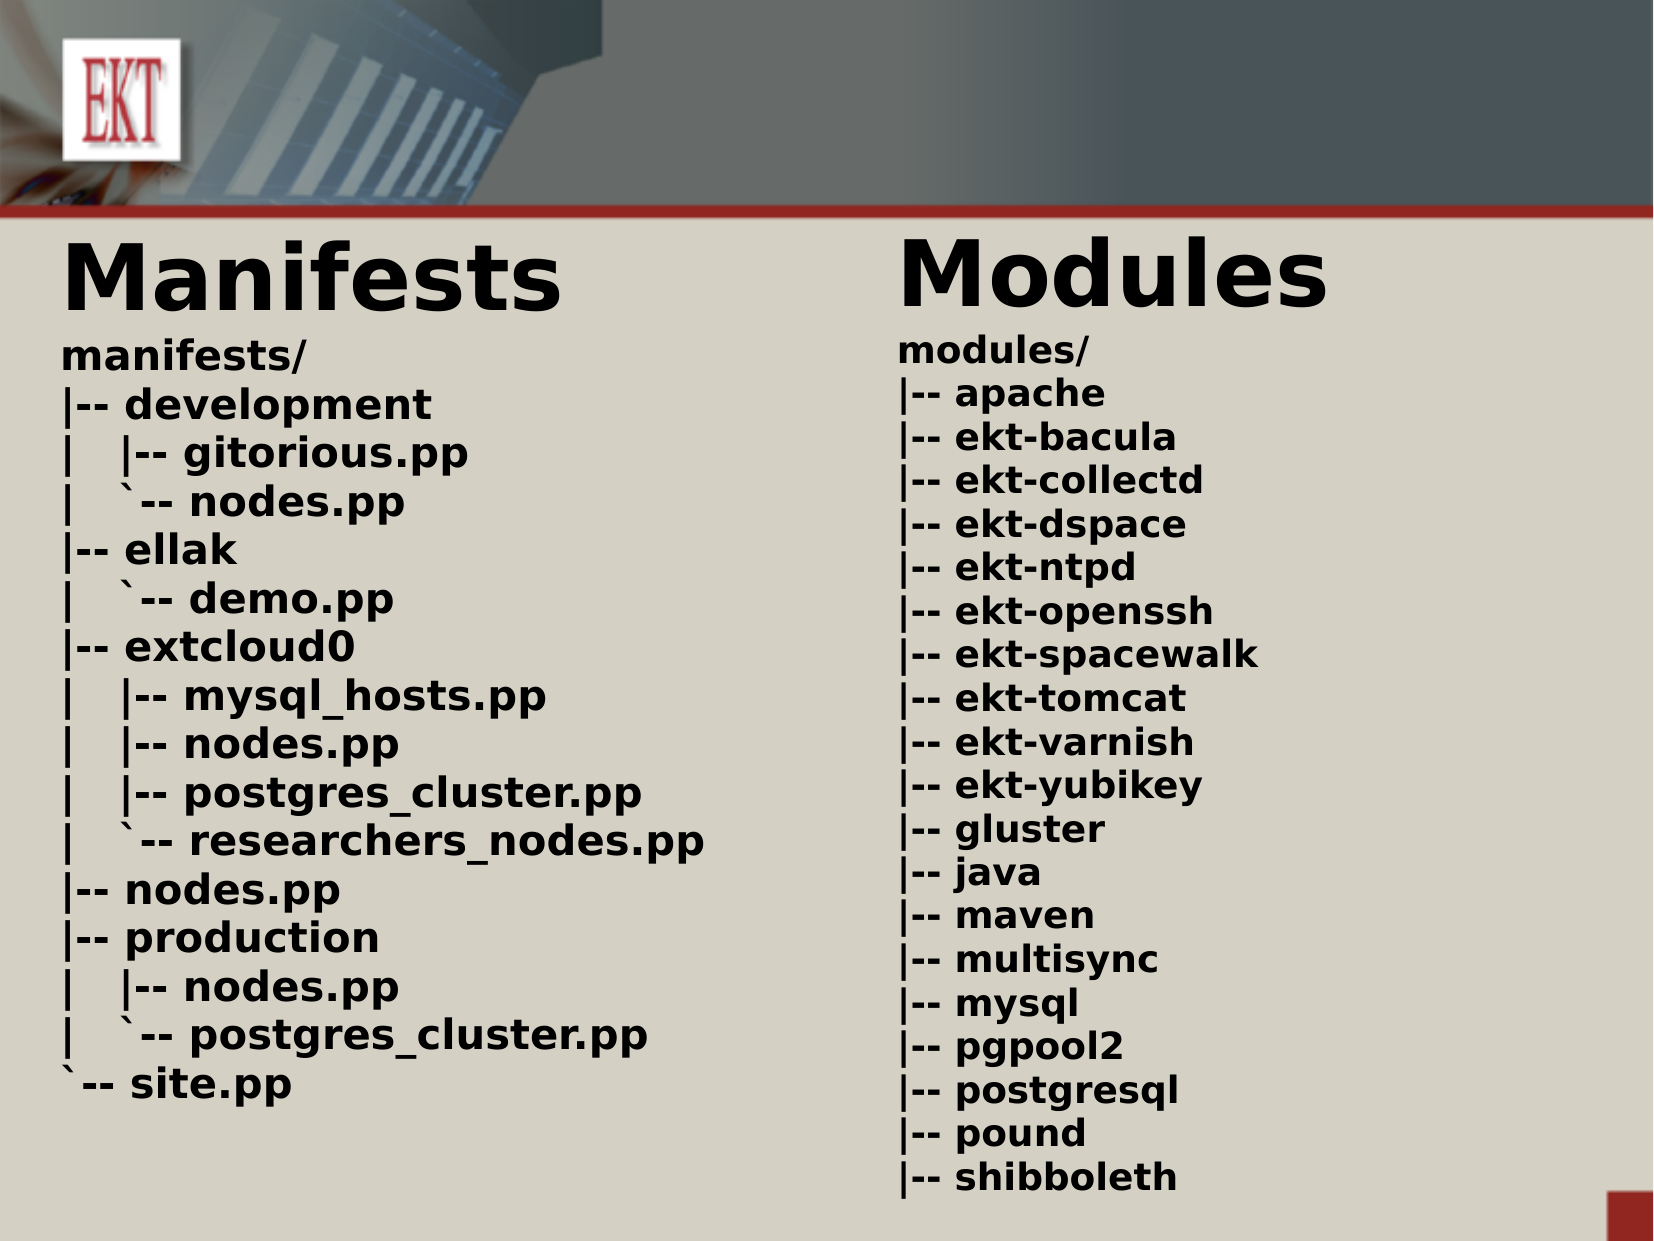

Modules
modules/
|-- apache
|-- ekt-bacula
|-- ekt-collectd
|-- ekt-dspace
|-- ekt-ntpd
|-- ekt-openssh
|-- ekt-spacewalk
|-- ekt-tomcat
|-- ekt-varnish
|-- ekt-yubikey
|-- gluster
|-- java
|-- maven
|-- multisync
|-- mysql
|-- pgpool2
|-- postgresql
|-- pound
|-- shibboleth
# Manifests
manifests/
|-- development
| |-- gitorious.pp
| `-- nodes.pp
|-- ellak
| `-- demo.pp
|-- extcloud0
| |-- mysql_hosts.pp
| |-- nodes.pp
| |-- postgres_cluster.pp
| `-- researchers_nodes.pp
|-- nodes.pp
|-- production
| |-- nodes.pp
| `-- postgres_cluster.pp
`-- site.pp